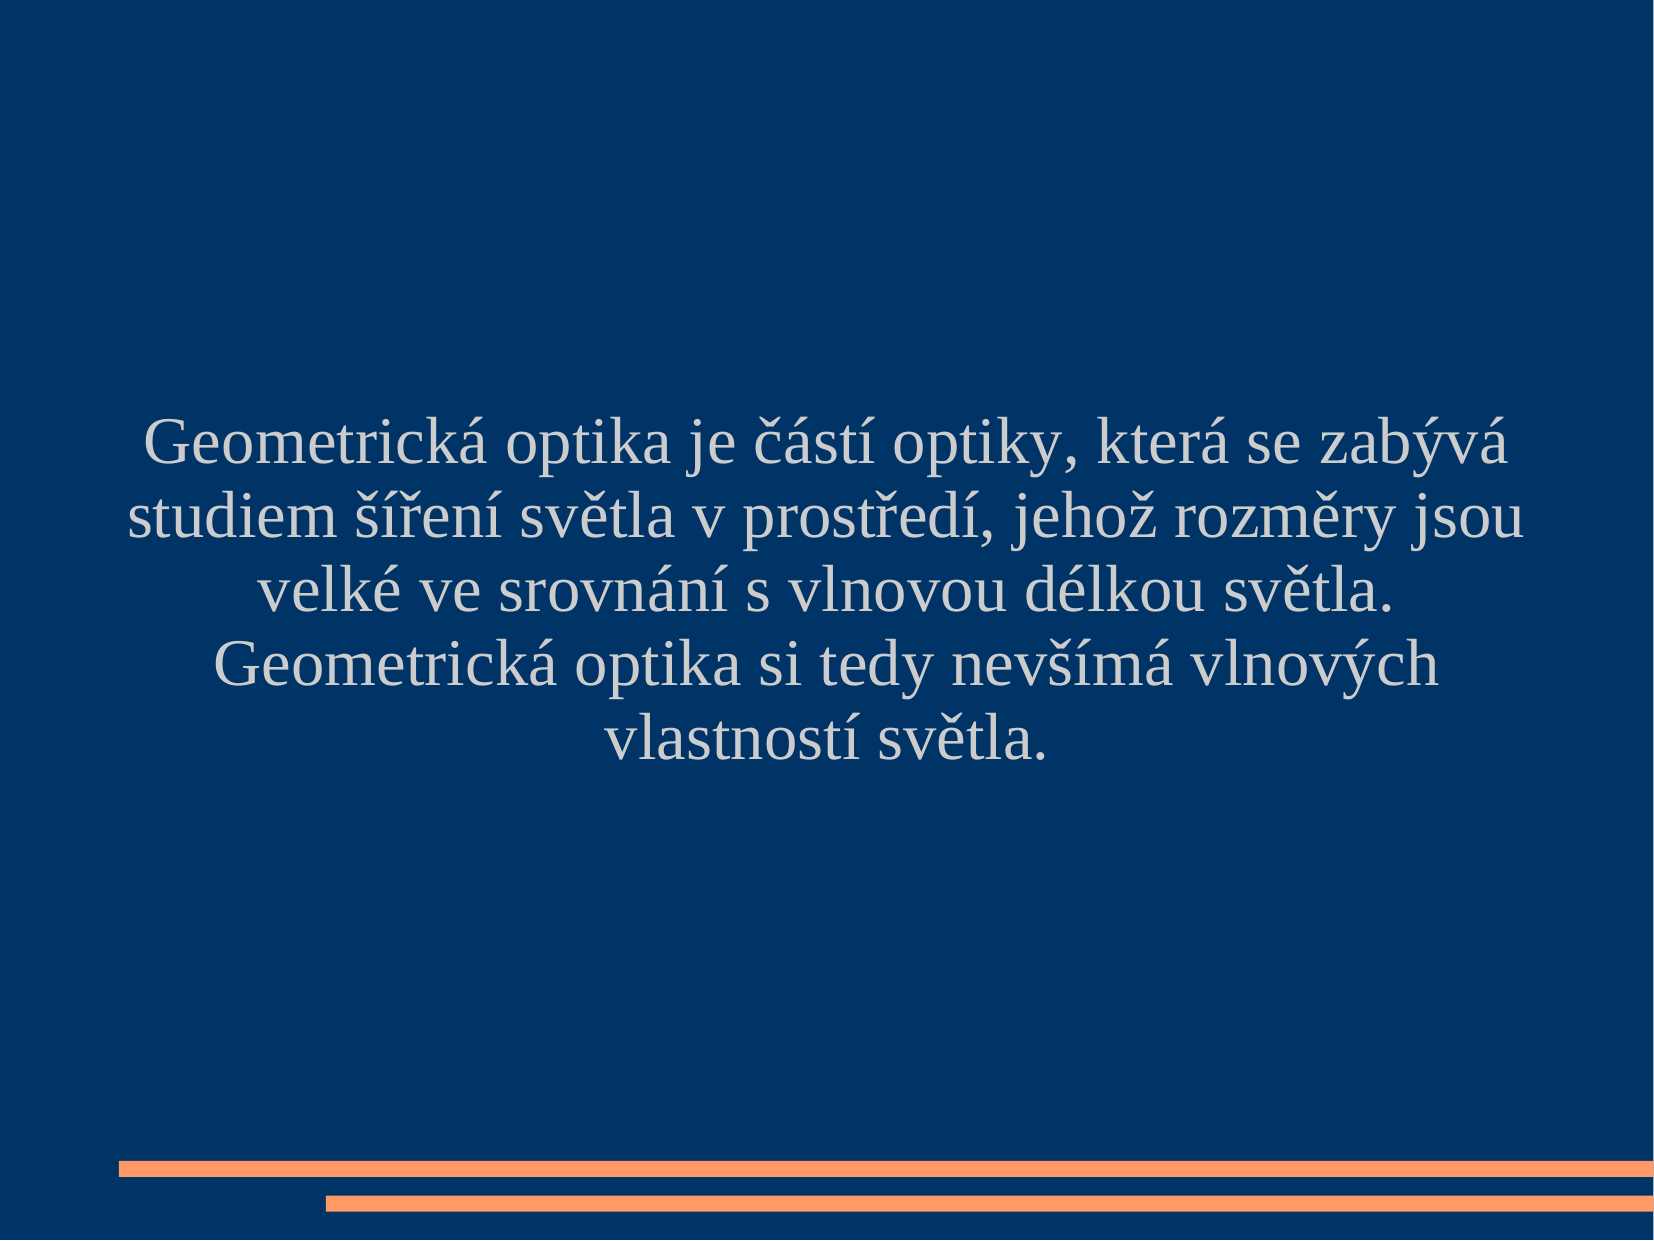

# Geometrická optika je částí optiky, která se zabývá studiem šíření světla v prostředí, jehož rozměry jsou velké ve srovnání s vlnovou délkou světla. Geometrická optika si tedy nevšímá vlnových vlastností světla.